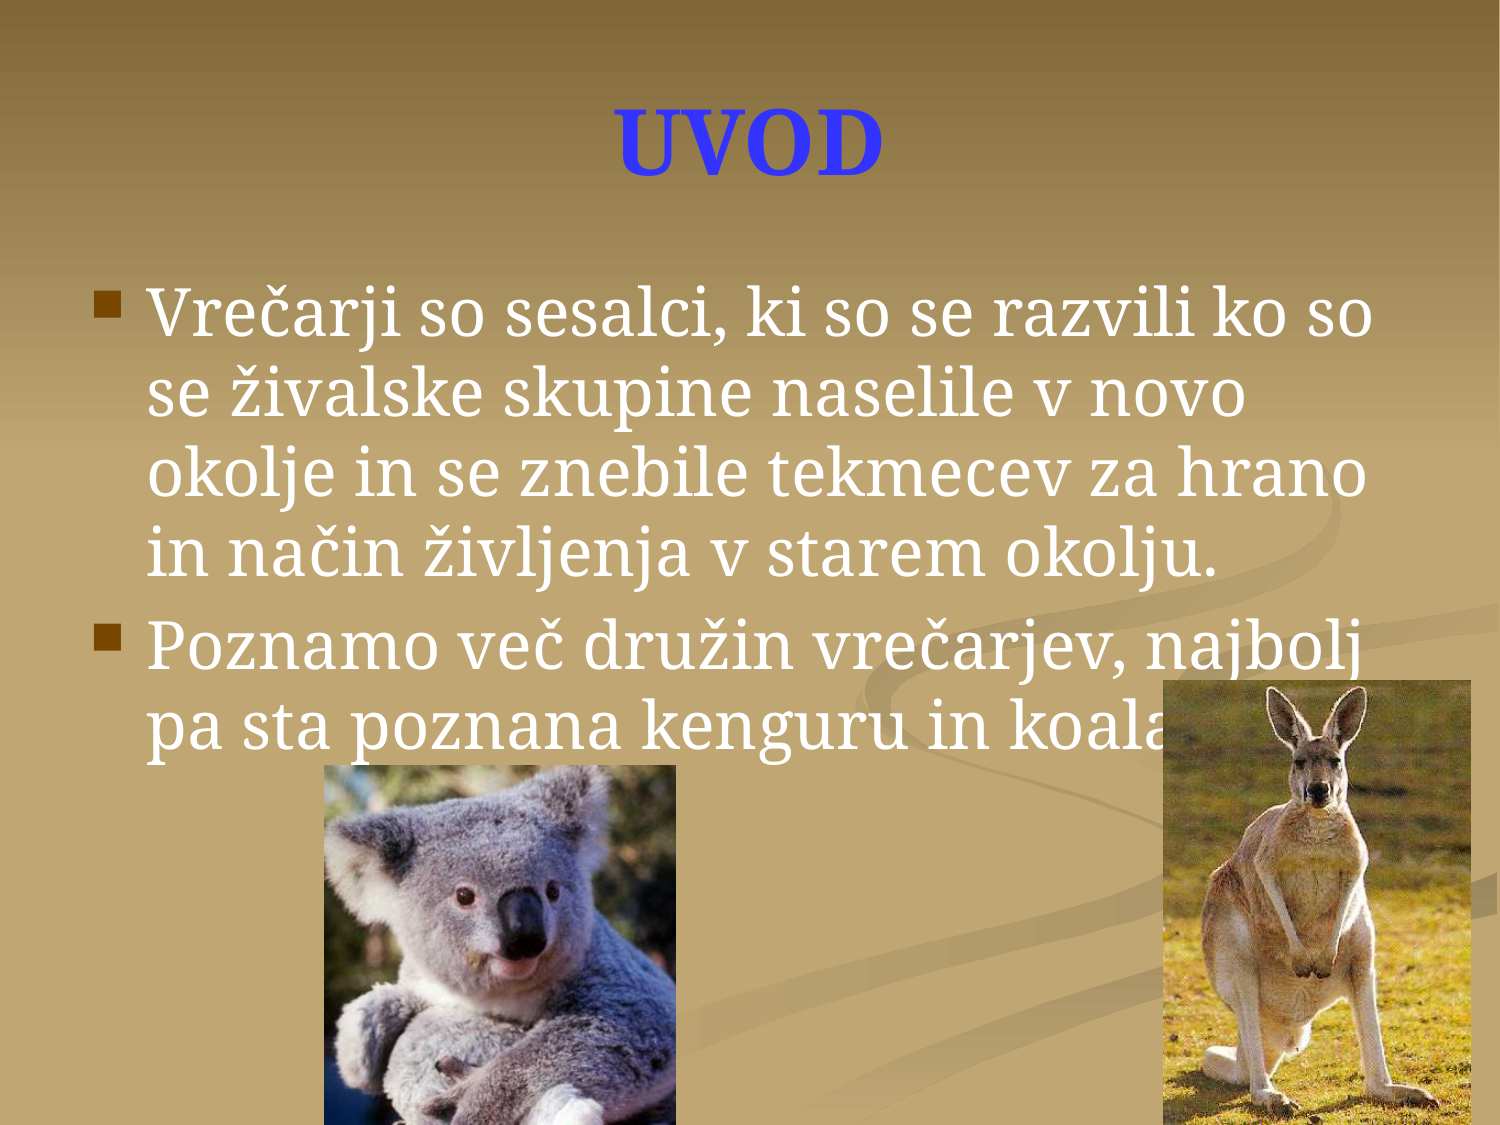

# UVOD
Vrečarji so sesalci, ki so se razvili ko so se živalske skupine naselile v novo okolje in se znebile tekmecev za hrano in način življenja v starem okolju.
Poznamo več družin vrečarjev, najbolj pa sta poznana kenguru in koala.